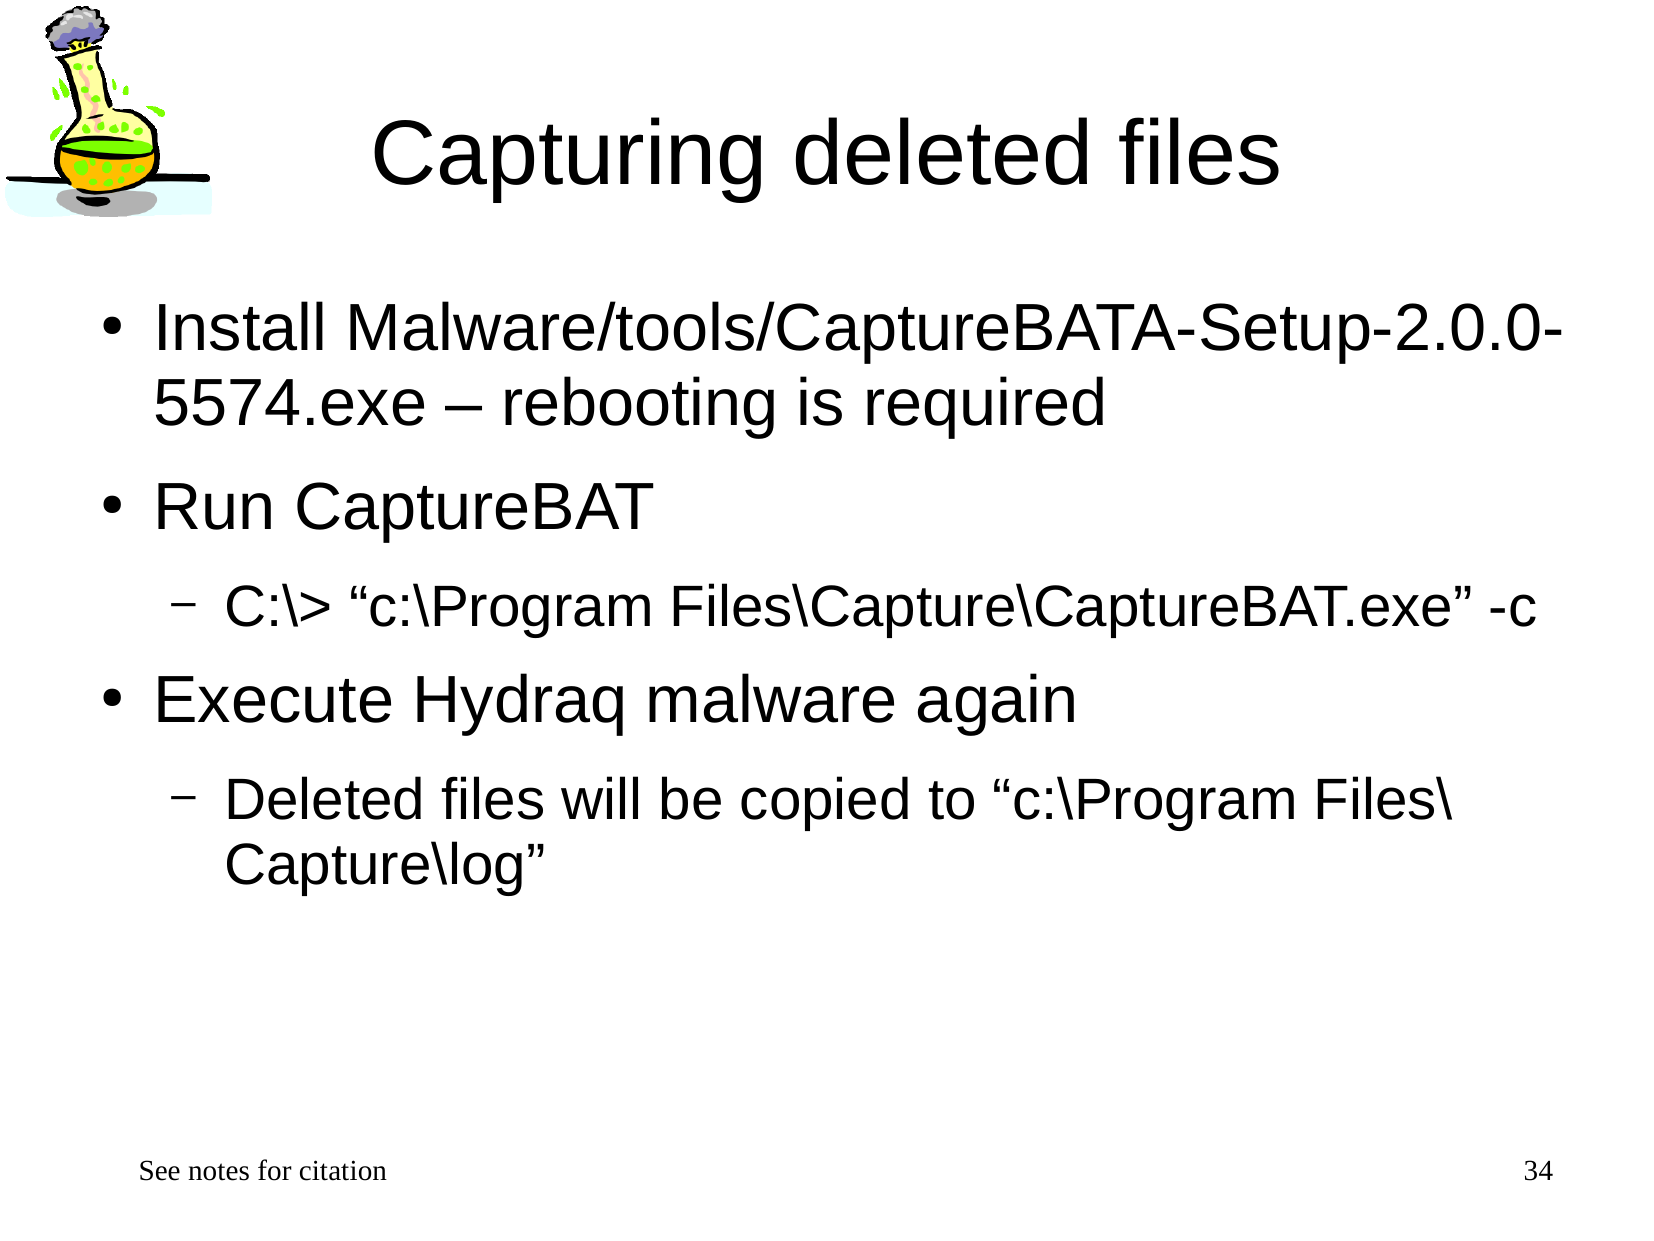

# Capturing deleted files
Install Malware/tools/CaptureBATA-Setup-2.0.0-5574.exe – rebooting is required
Run CaptureBAT
C:\> “c:\Program Files\Capture\CaptureBAT.exe” -c
Execute Hydraq malware again
Deleted files will be copied to “c:\Program Files\Capture\log”
See notes for citation
34